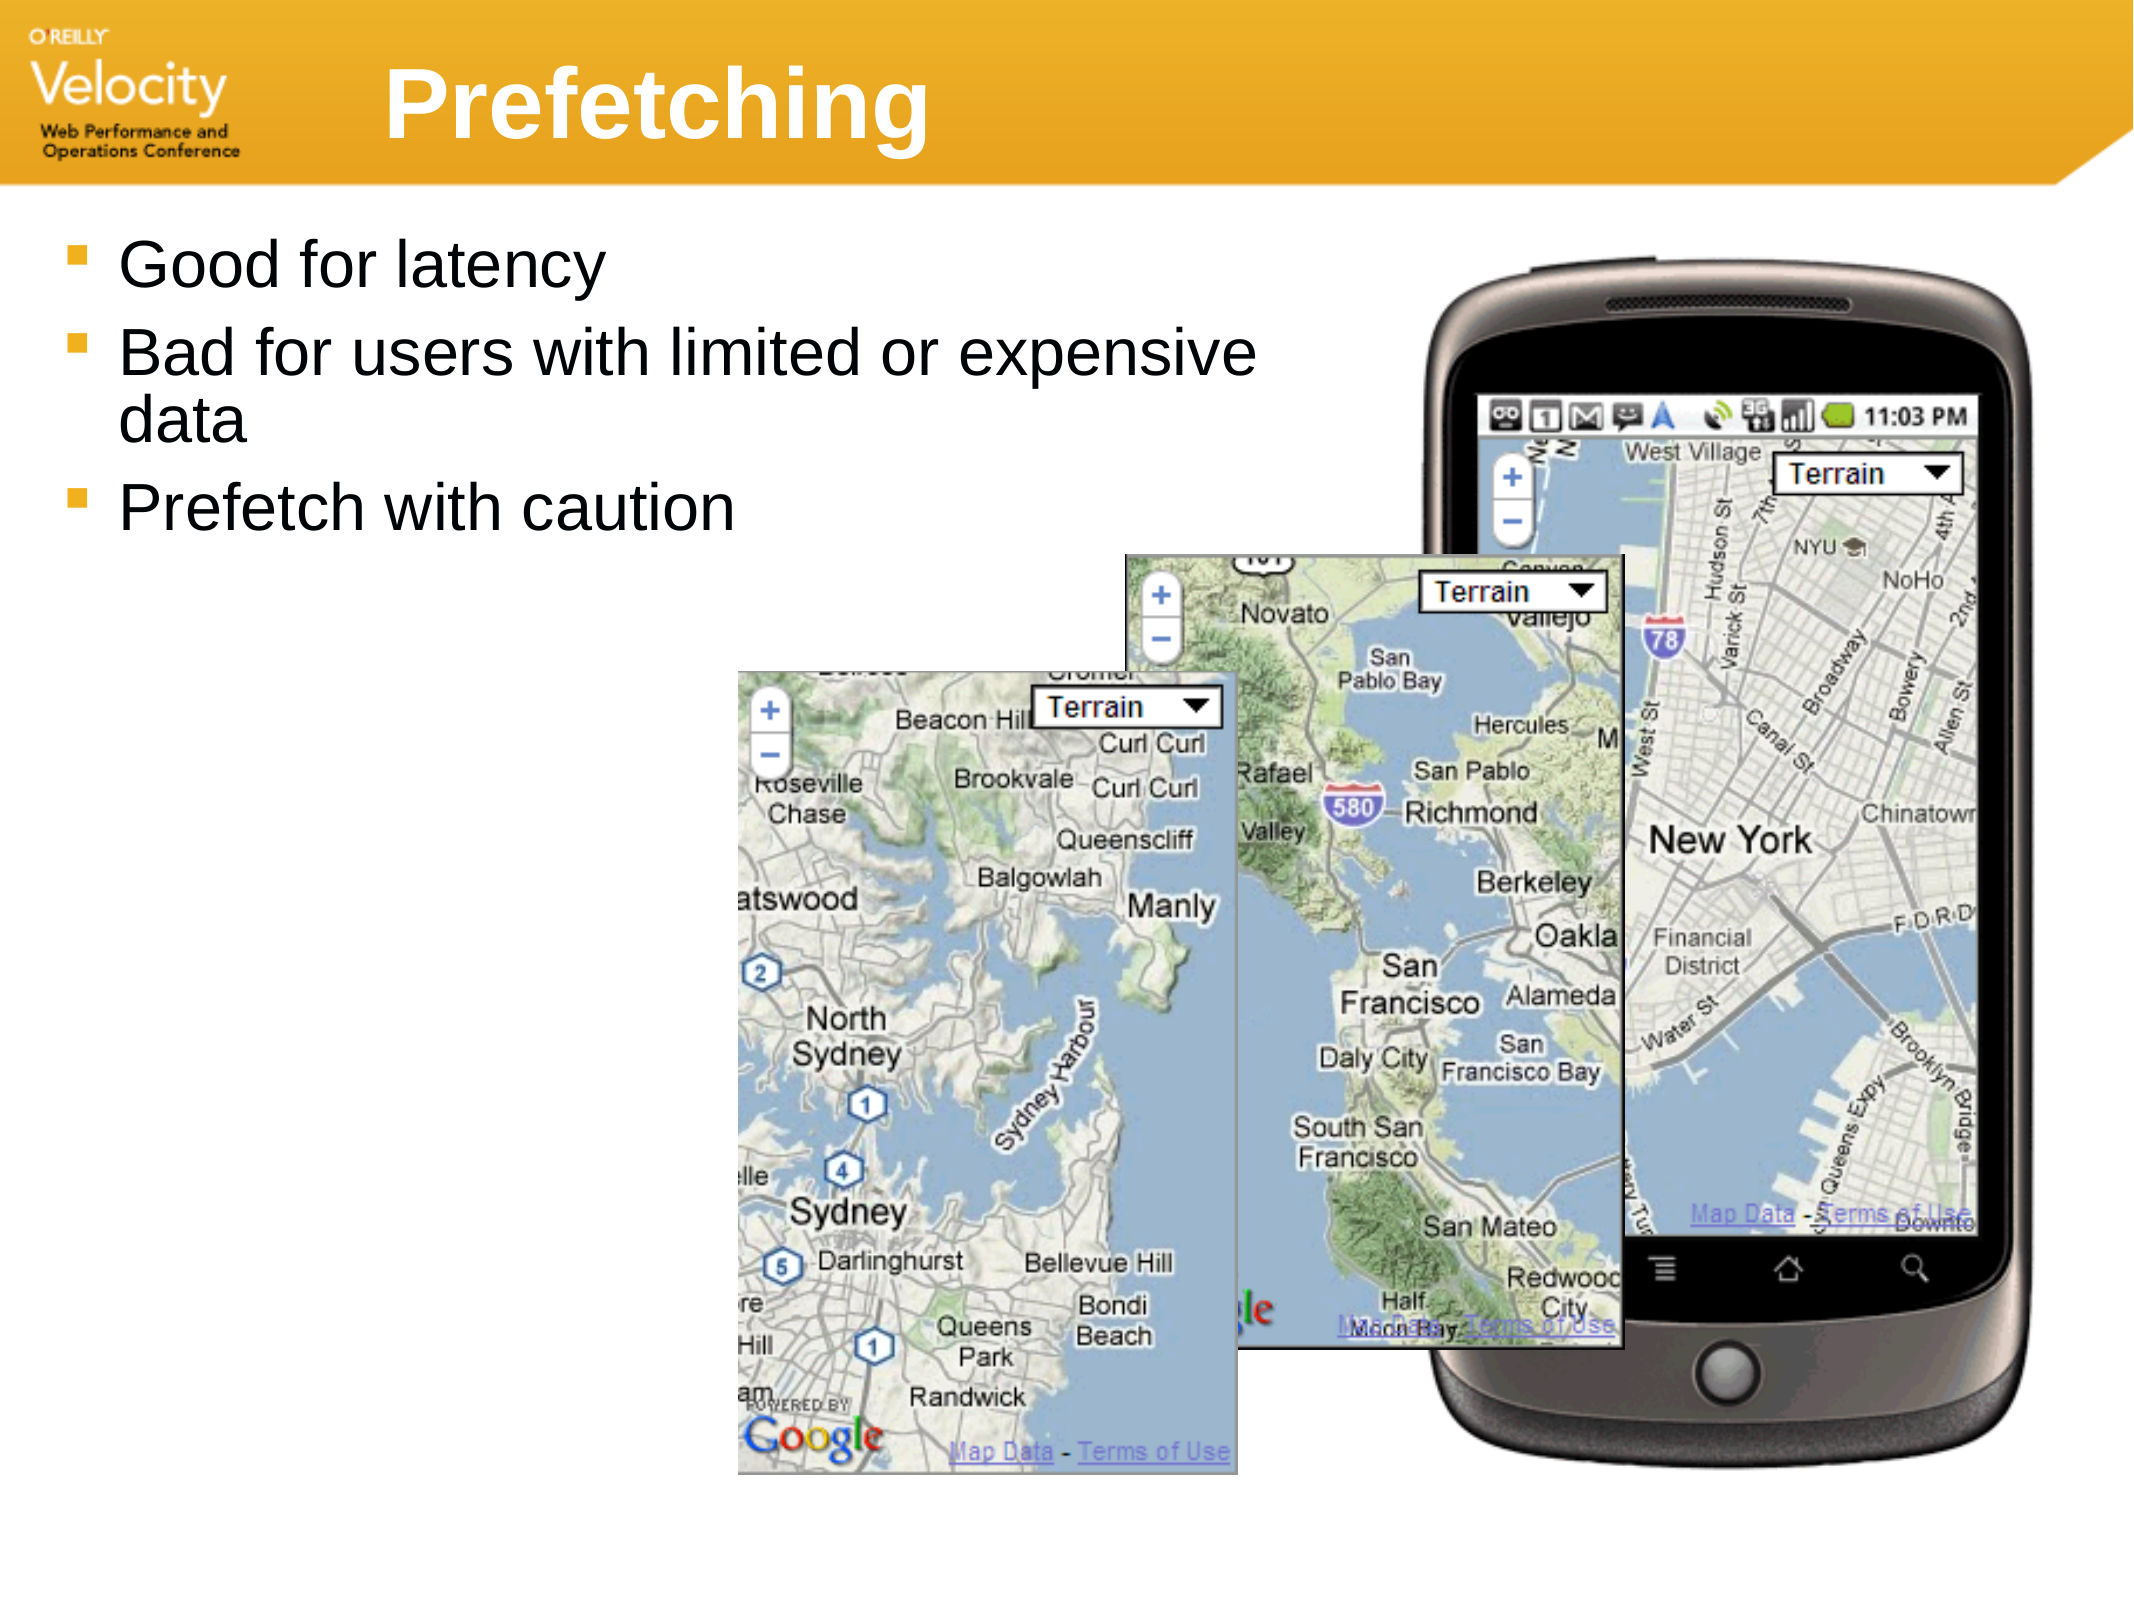

# Prefetching
Good for latency
Bad for users with limited or expensive data
Prefetch with caution